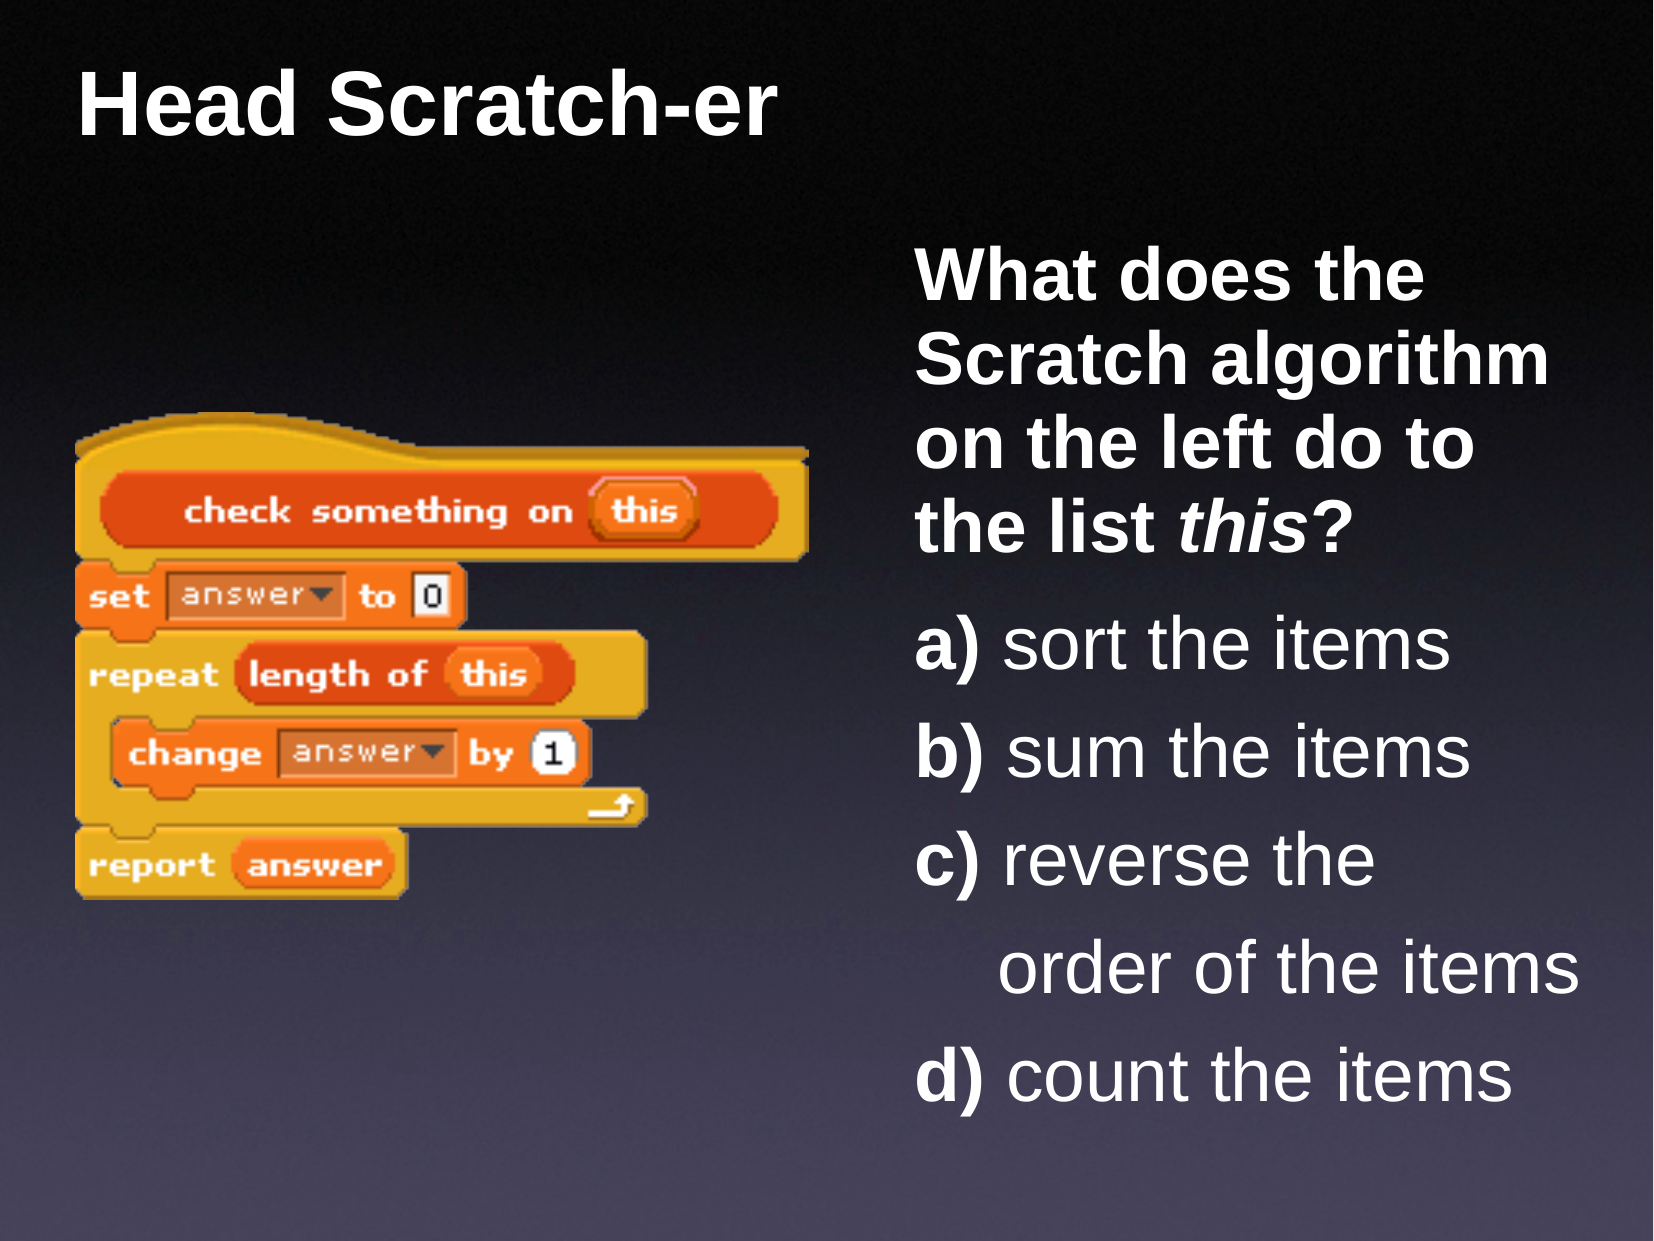

# Head Scratch-er
What does the Scratch algorithm on the left do to the list this?
a) sort the items
b) sum the items
c) reverse the
 order of the items
d) count the items